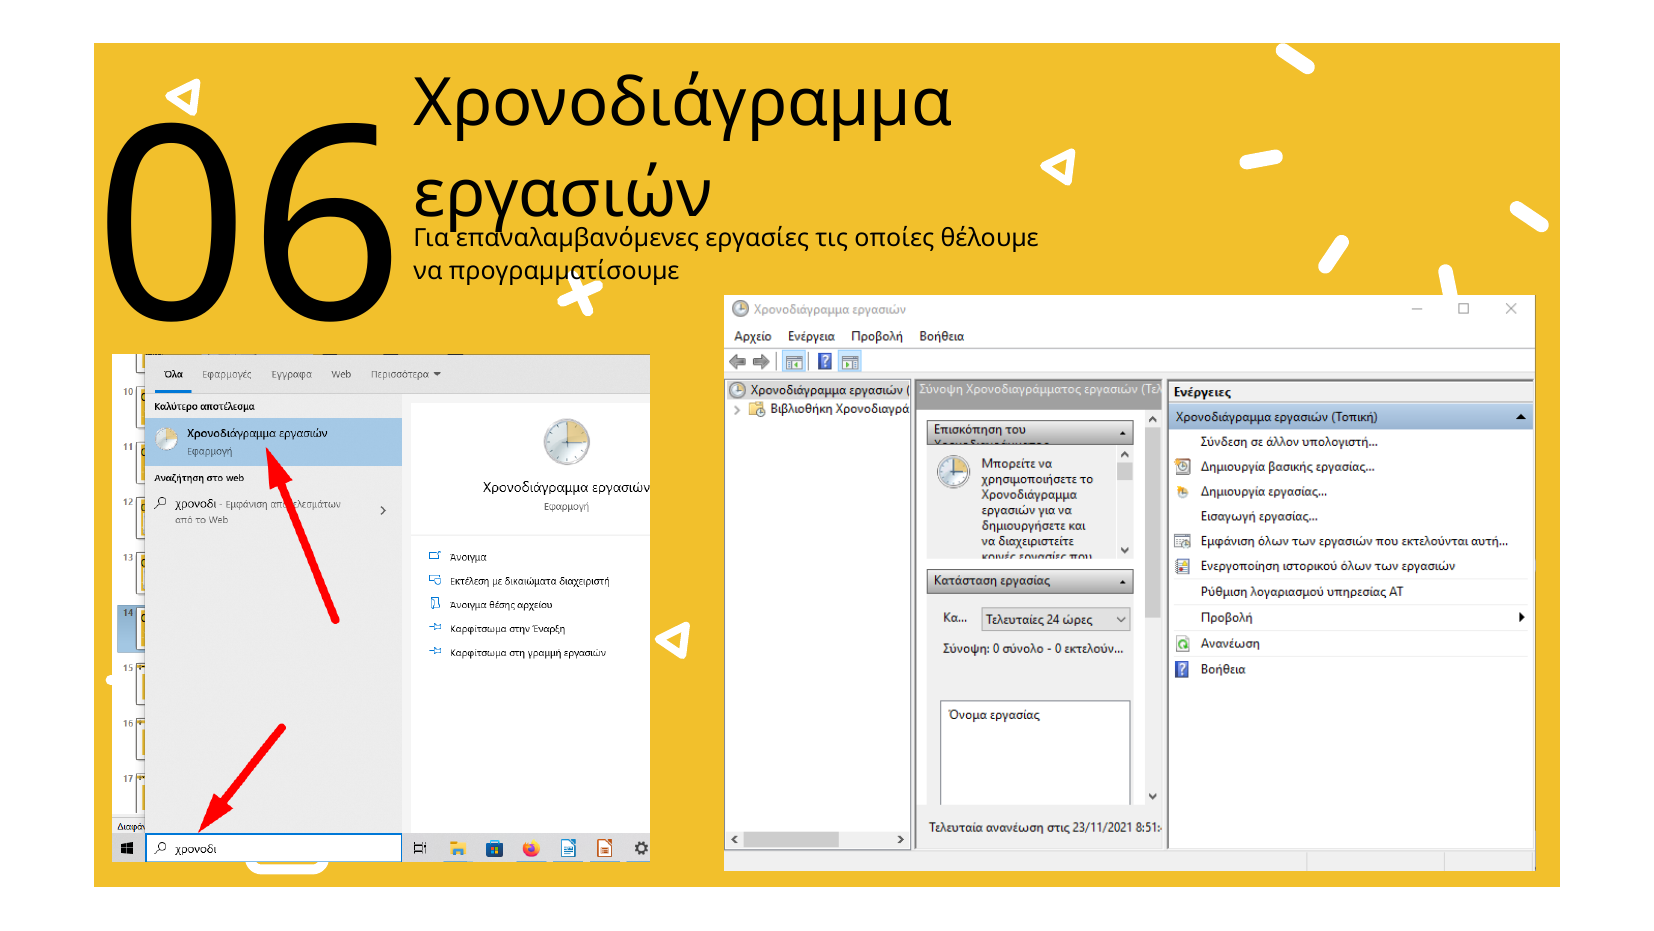

06
# Χρονοδιάγραμμα εργασιών
Για επαναλαμβανόμενες εργασίες τις οποίες θέλουμε να προγραμματίσουμε